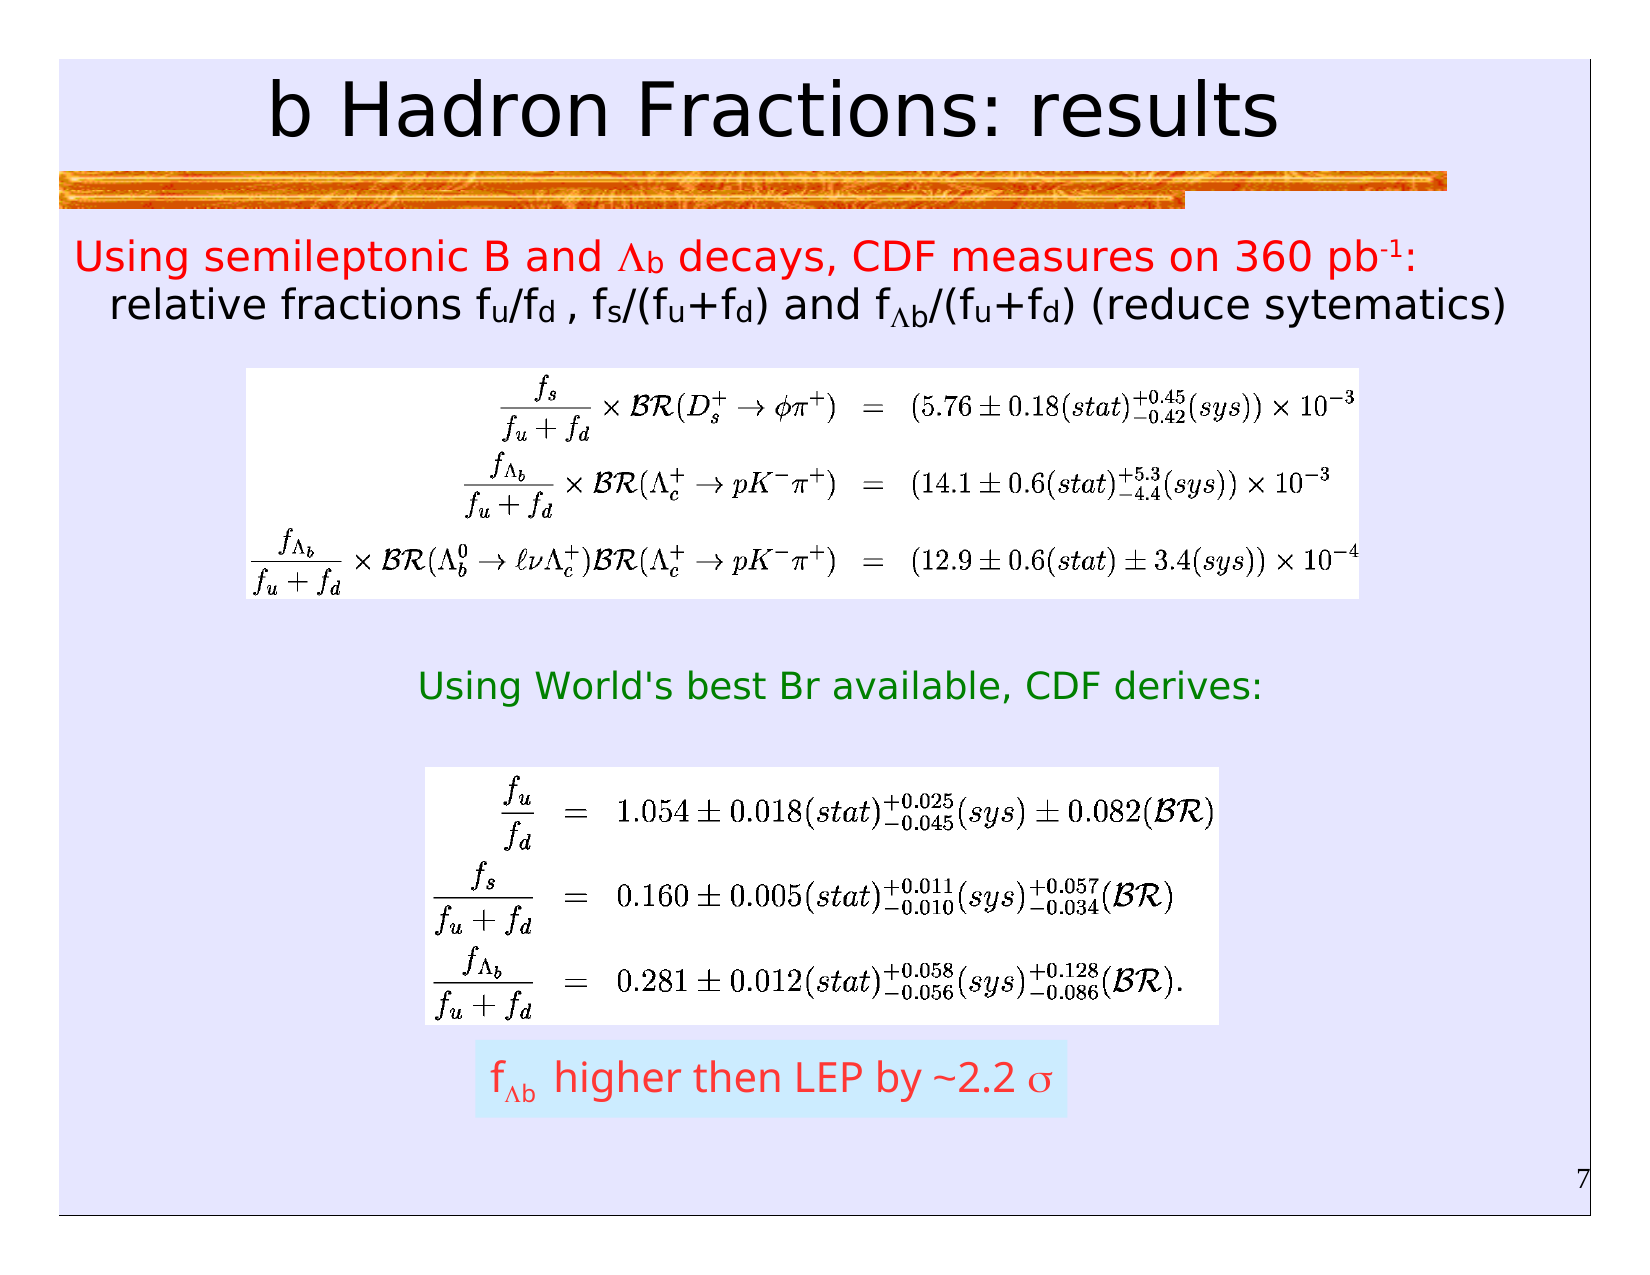

b Hadron Fractions: results
Using semileptonic B and Lb decays, CDF measures on 360 pb-1:
relative fractions fu/fd , fs/(fu+fd) and fLb/(fu+fd) (reduce sytematics)
Using World's best Br available, CDF derives:
fb higher then LEP by ~2.2 
7